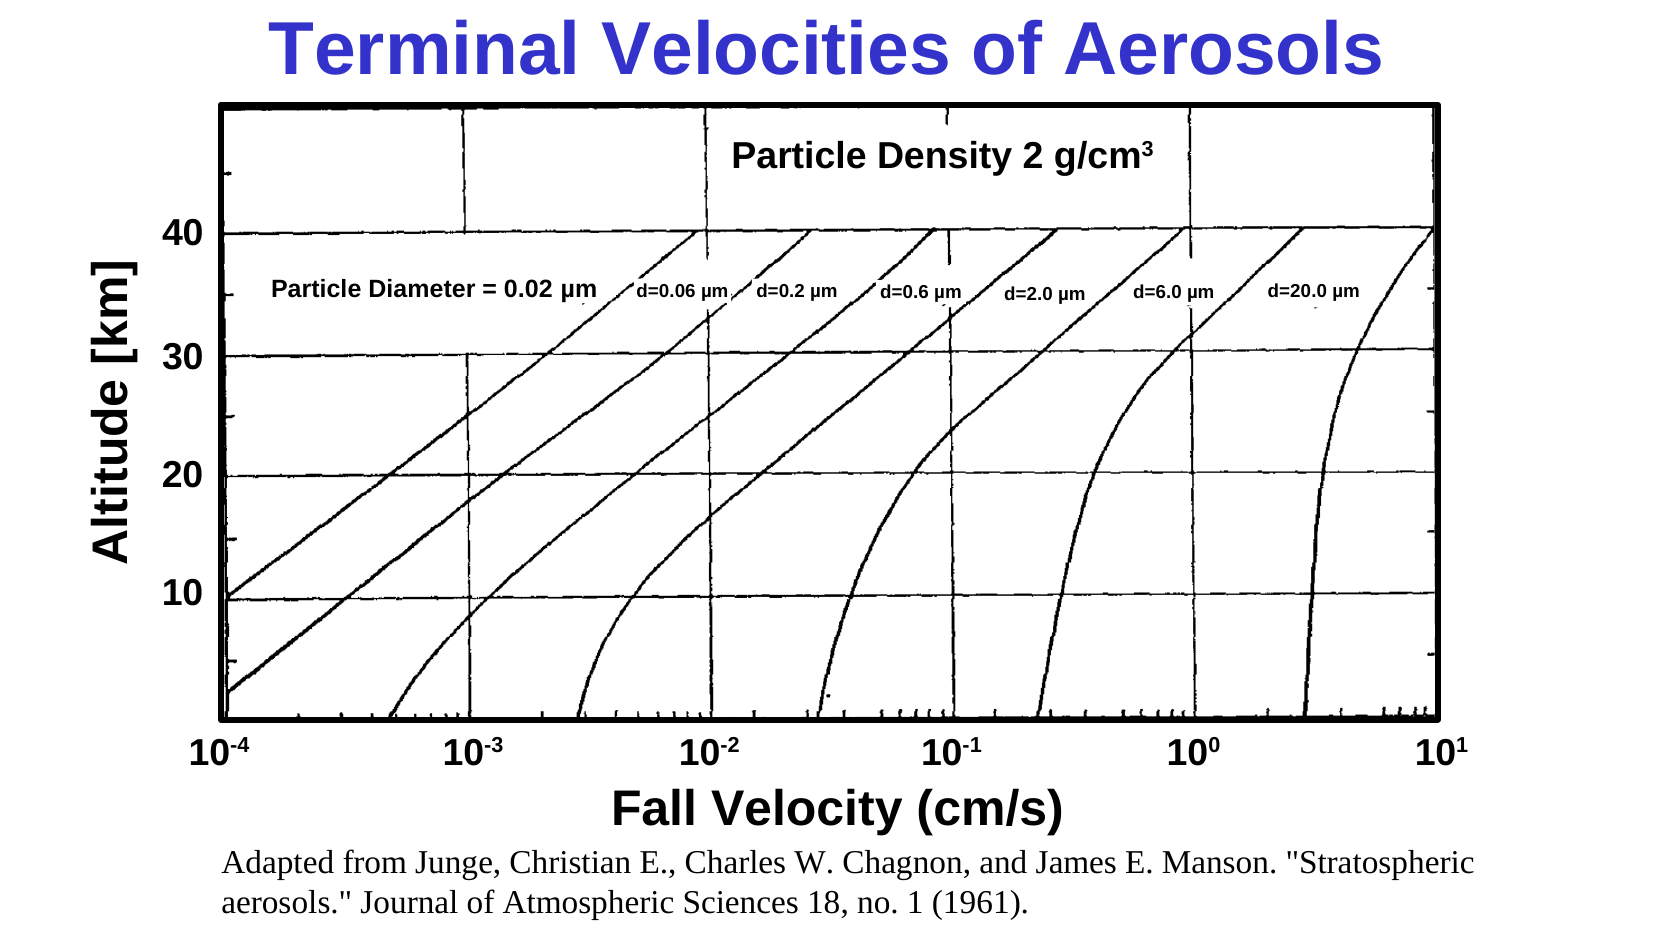

# Terminal Velocities of Aerosols
Particle Density 2 g/cm3
40
Particle Radius = 0.01 µm
Particle Diameter = 0.02 µm
d=0.06 µm
d=0.2 µm
d=20.0 µm
d=6.0 µm
d=0.6 µm
d=2.0 µm
30
Altitude [km]
20
10
10-4
10-3
10-2
10-1
100
101
Fall Velocity (cm/s)
Adapted from Junge, Christian E., Charles W. Chagnon, and James E. Manson. "Stratospheric aerosols." Journal of Atmospheric Sciences 18, no. 1 (1961).